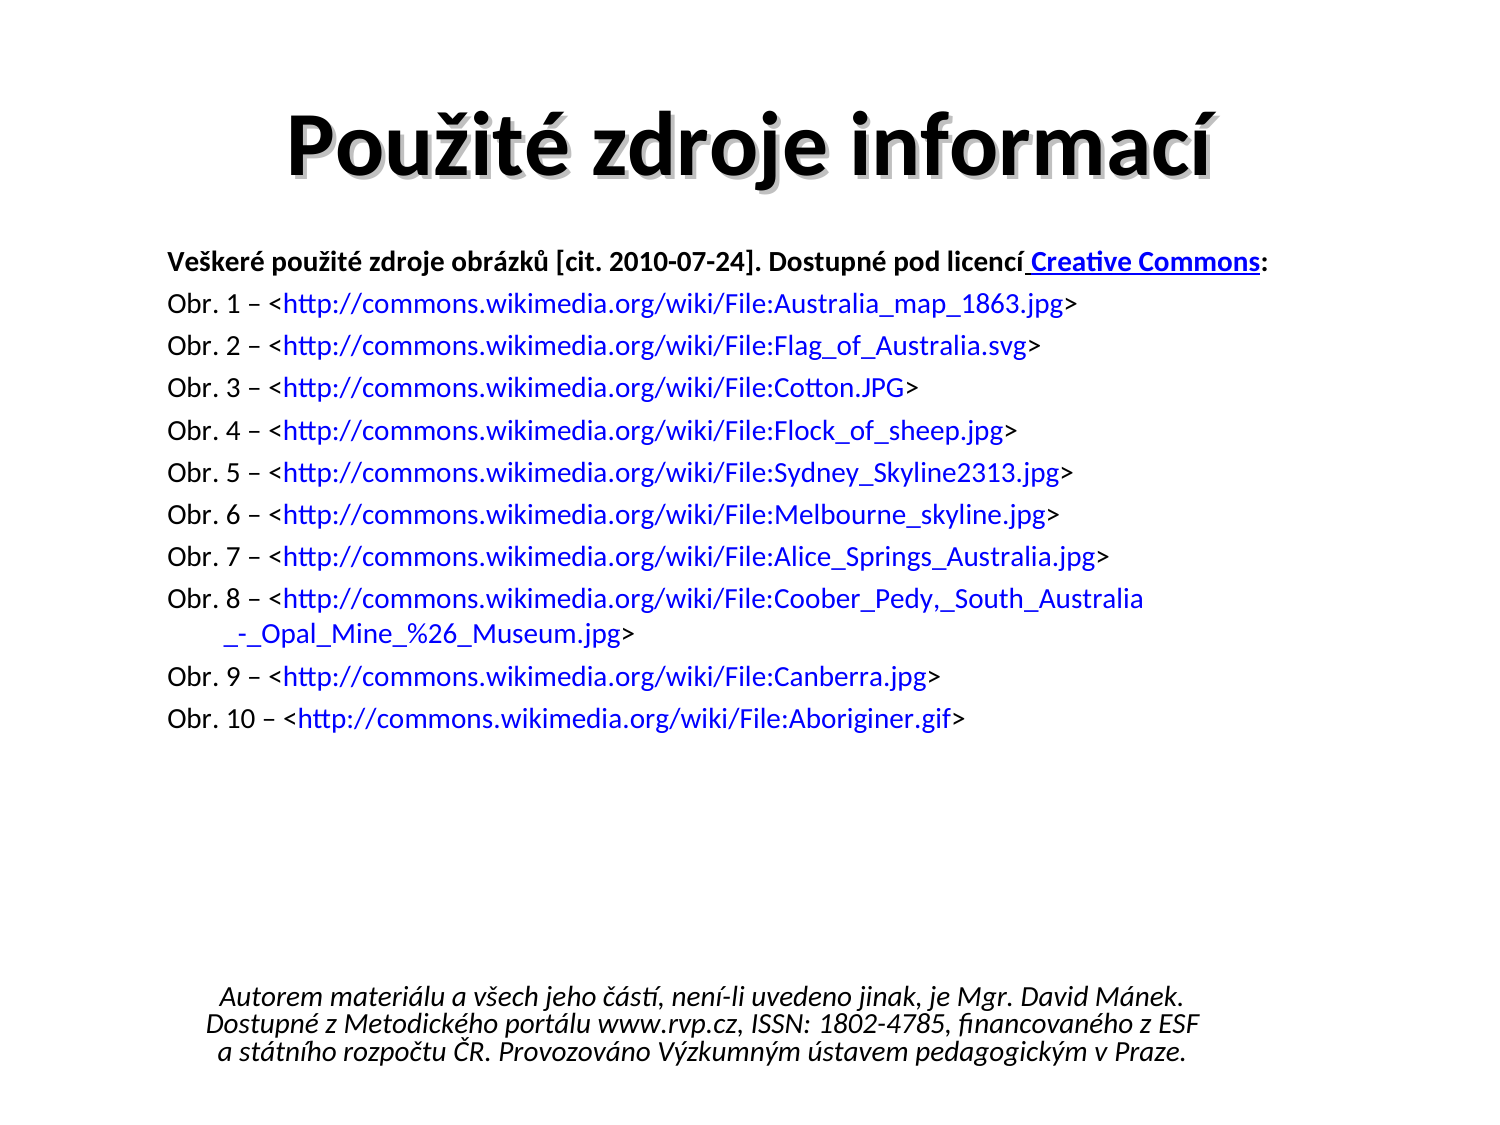

# Použité zdroje informací
Veškeré použité zdroje obrázků [cit. 2010-07-24]. Dostupné pod licencí Creative Commons:
Obr. 1 – <http://commons.wikimedia.org/wiki/File:Australia_map_1863.jpg>
Obr. 2 – <http://commons.wikimedia.org/wiki/File:Flag_of_Australia.svg>
Obr. 3 – <http://commons.wikimedia.org/wiki/File:Cotton.JPG>
Obr. 4 – <http://commons.wikimedia.org/wiki/File:Flock_of_sheep.jpg>
Obr. 5 – <http://commons.wikimedia.org/wiki/File:Sydney_Skyline2313.jpg>
Obr. 6 – <http://commons.wikimedia.org/wiki/File:Melbourne_skyline.jpg>
Obr. 7 – <http://commons.wikimedia.org/wiki/File:Alice_Springs_Australia.jpg>
Obr. 8 – <http://commons.wikimedia.org/wiki/File:Coober_Pedy,_South_Australia_-_Opal_Mine_%26_Museum.jpg>
Obr. 9 – <http://commons.wikimedia.org/wiki/File:Canberra.jpg>
Obr. 10 – <http://commons.wikimedia.org/wiki/File:Aboriginer.gif>
Autorem materiálu a všech jeho částí, není-li uvedeno jinak, je Mgr. David Mánek.
Dostupné z Metodického portálu www.rvp.cz, ISSN: 1802-4785, financovaného z ESF a státního rozpočtu ČR. Provozováno Výzkumným ústavem pedagogickým v Praze.